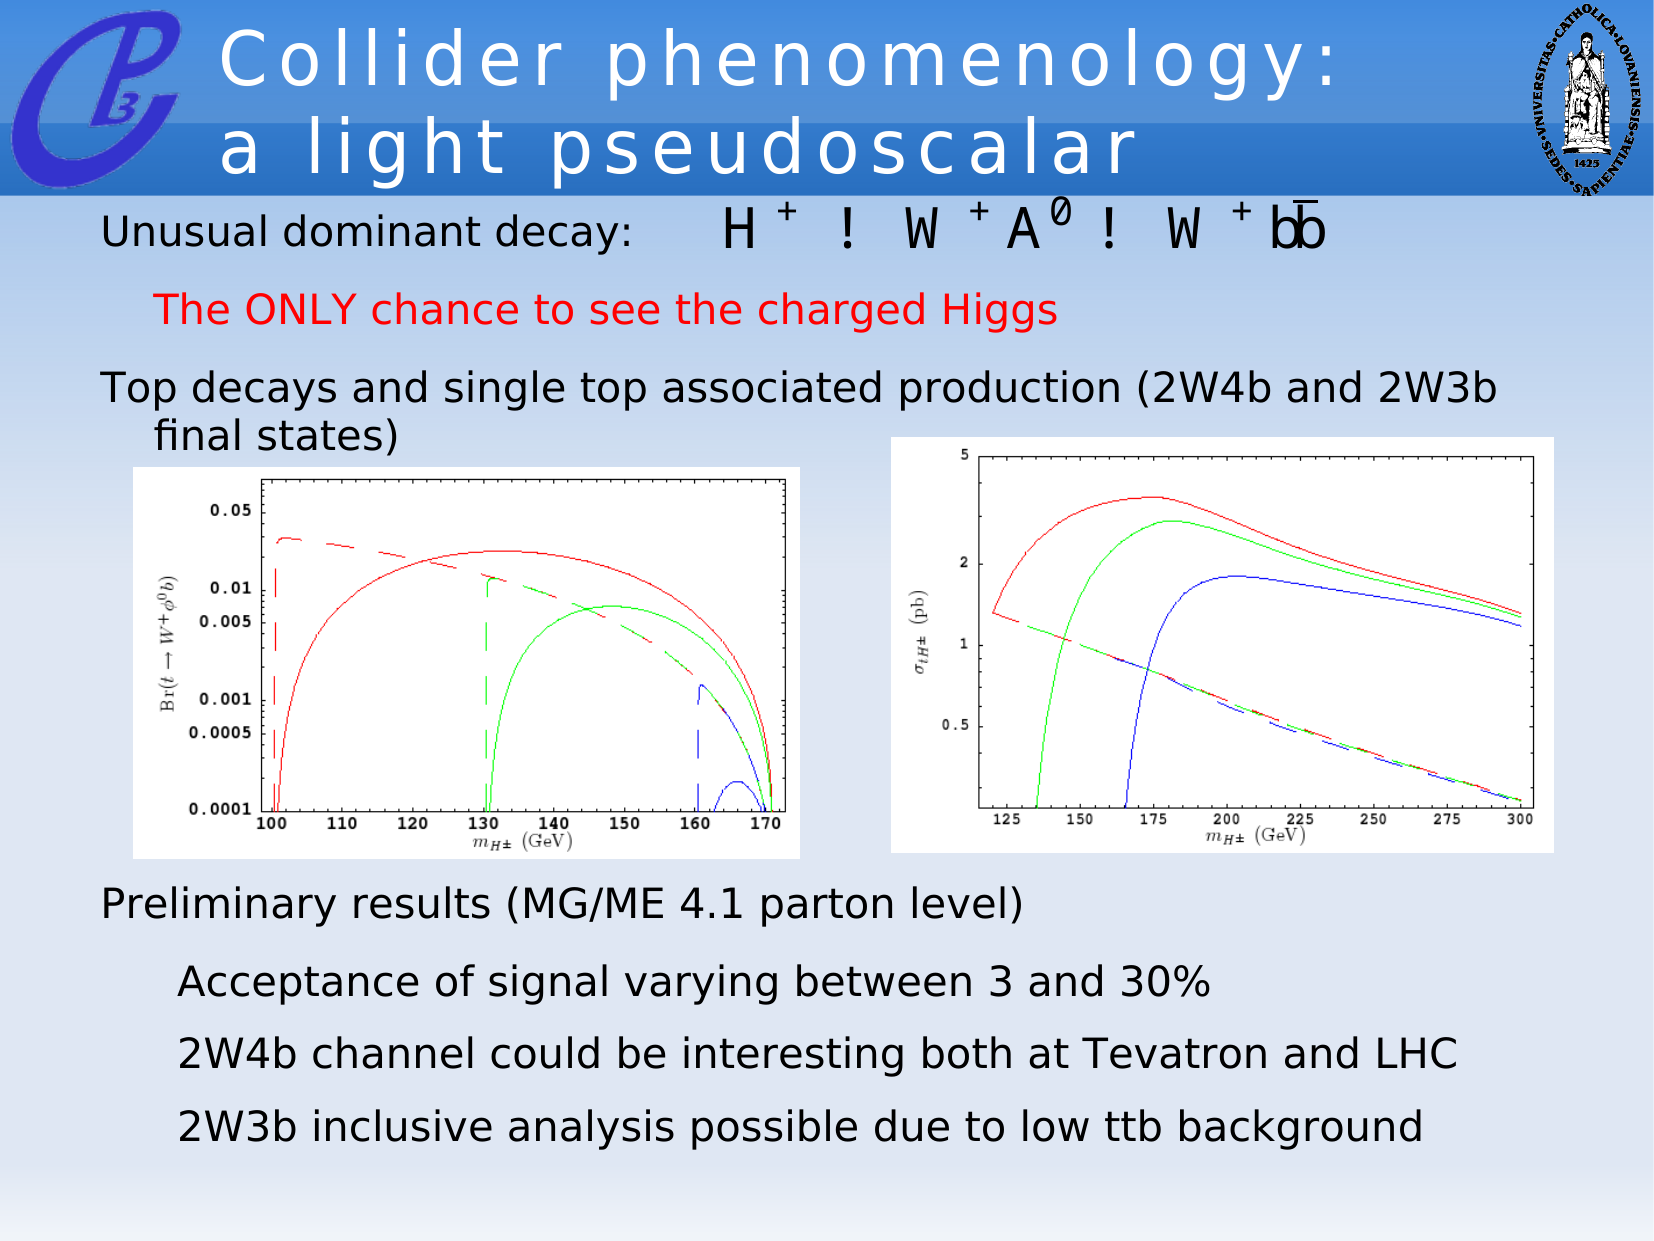

# Collider phenomenology: a light pseudoscalar
Unusual dominant decay:
 The ONLY chance to see the charged Higgs
Top decays and single top associated production (2W4b and 2W3b final states)
Preliminary results (MG/ME 4.1 parton level)
Acceptance of signal varying between 3 and 30%
2W4b channel could be interesting both at Tevatron and LHC
2W3b inclusive analysis possible due to low ttb background